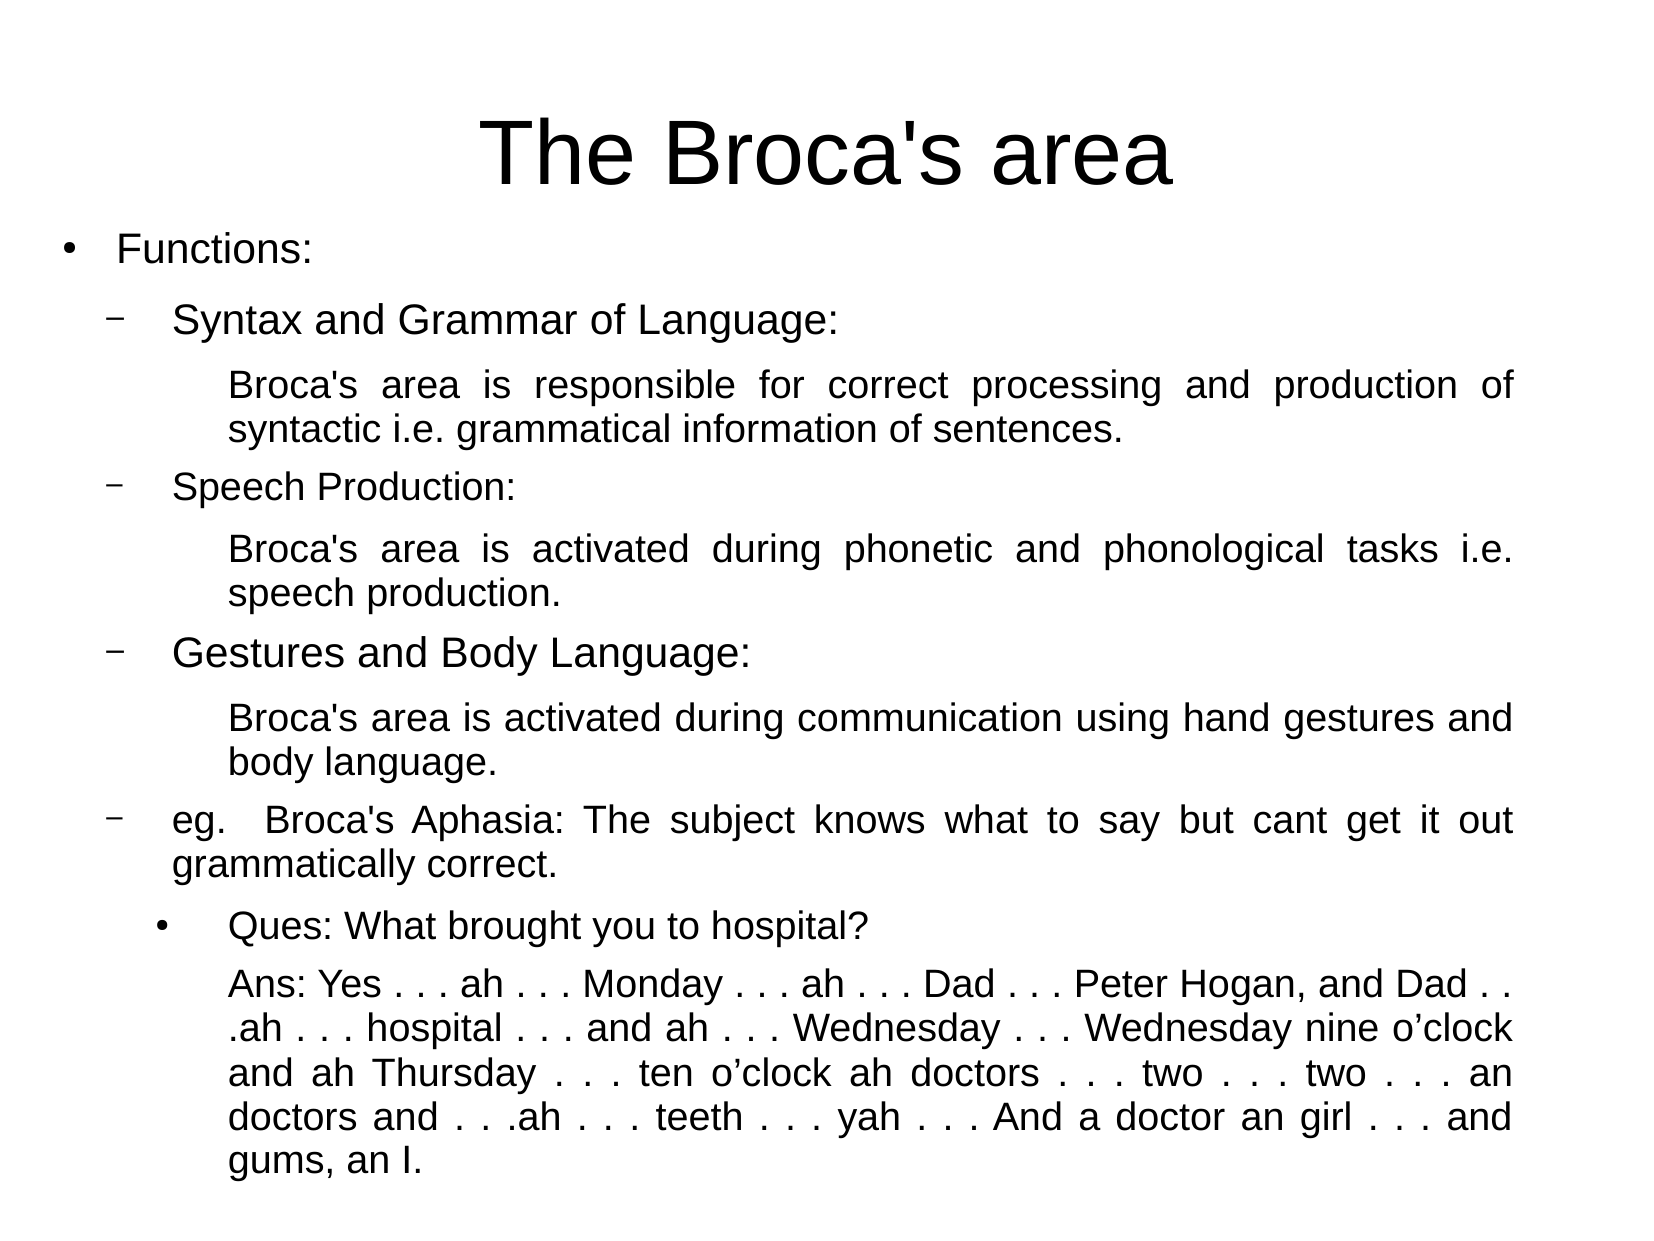

# The Broca's area
Functions:
Syntax and Grammar of Language:
Broca's area is responsible for correct processing and production of syntactic i.e. grammatical information of sentences.
Speech Production:
Broca's area is activated during phonetic and phonological tasks i.e. speech production.
Gestures and Body Language:
Broca's area is activated during communication using hand gestures and body language.
eg. Broca's Aphasia: The subject knows what to say but cant get it out grammatically correct.
Ques: What brought you to hospital?
Ans: Yes . . . ah . . . Monday . . . ah . . . Dad . . . Peter Hogan, and Dad . . .ah . . . hospital . . . and ah . . . Wednesday . . . Wednesday nine o’clock and ah Thursday . . . ten o’clock ah doctors . . . two . . . two . . . an doctors and . . .ah . . . teeth . . . yah . . . And a doctor an girl . . . and gums, an I.